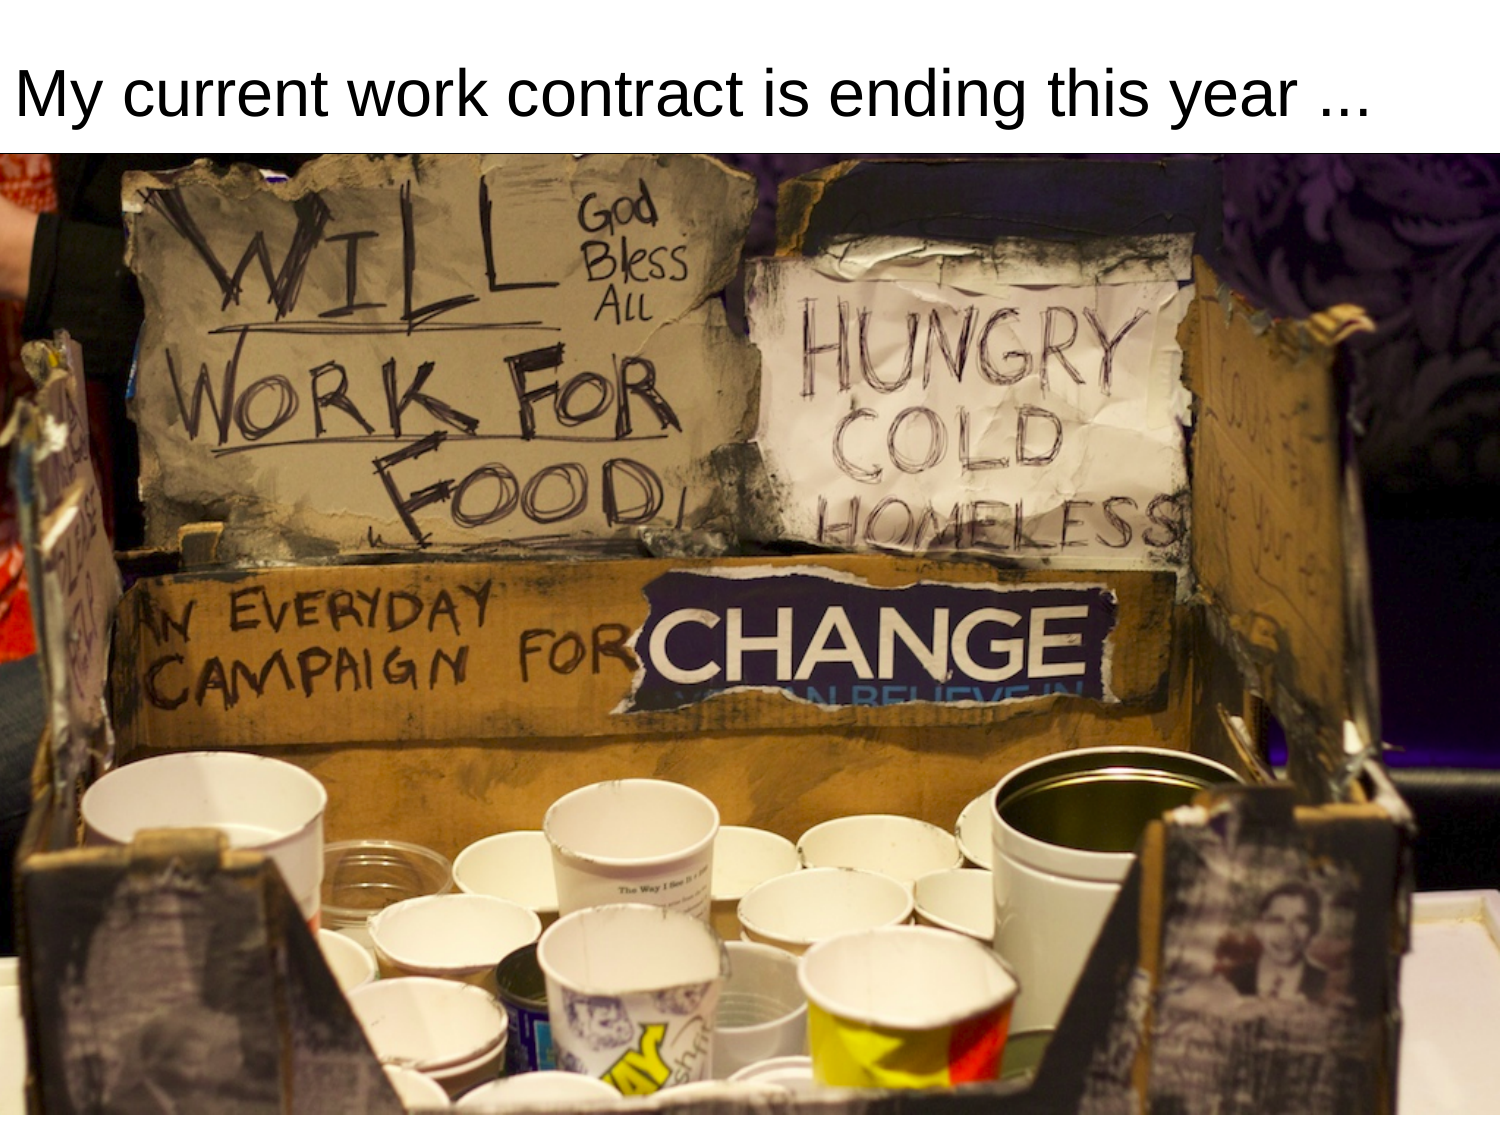

My current work contract is ending this year ...
#
Stefan Parviainen
15